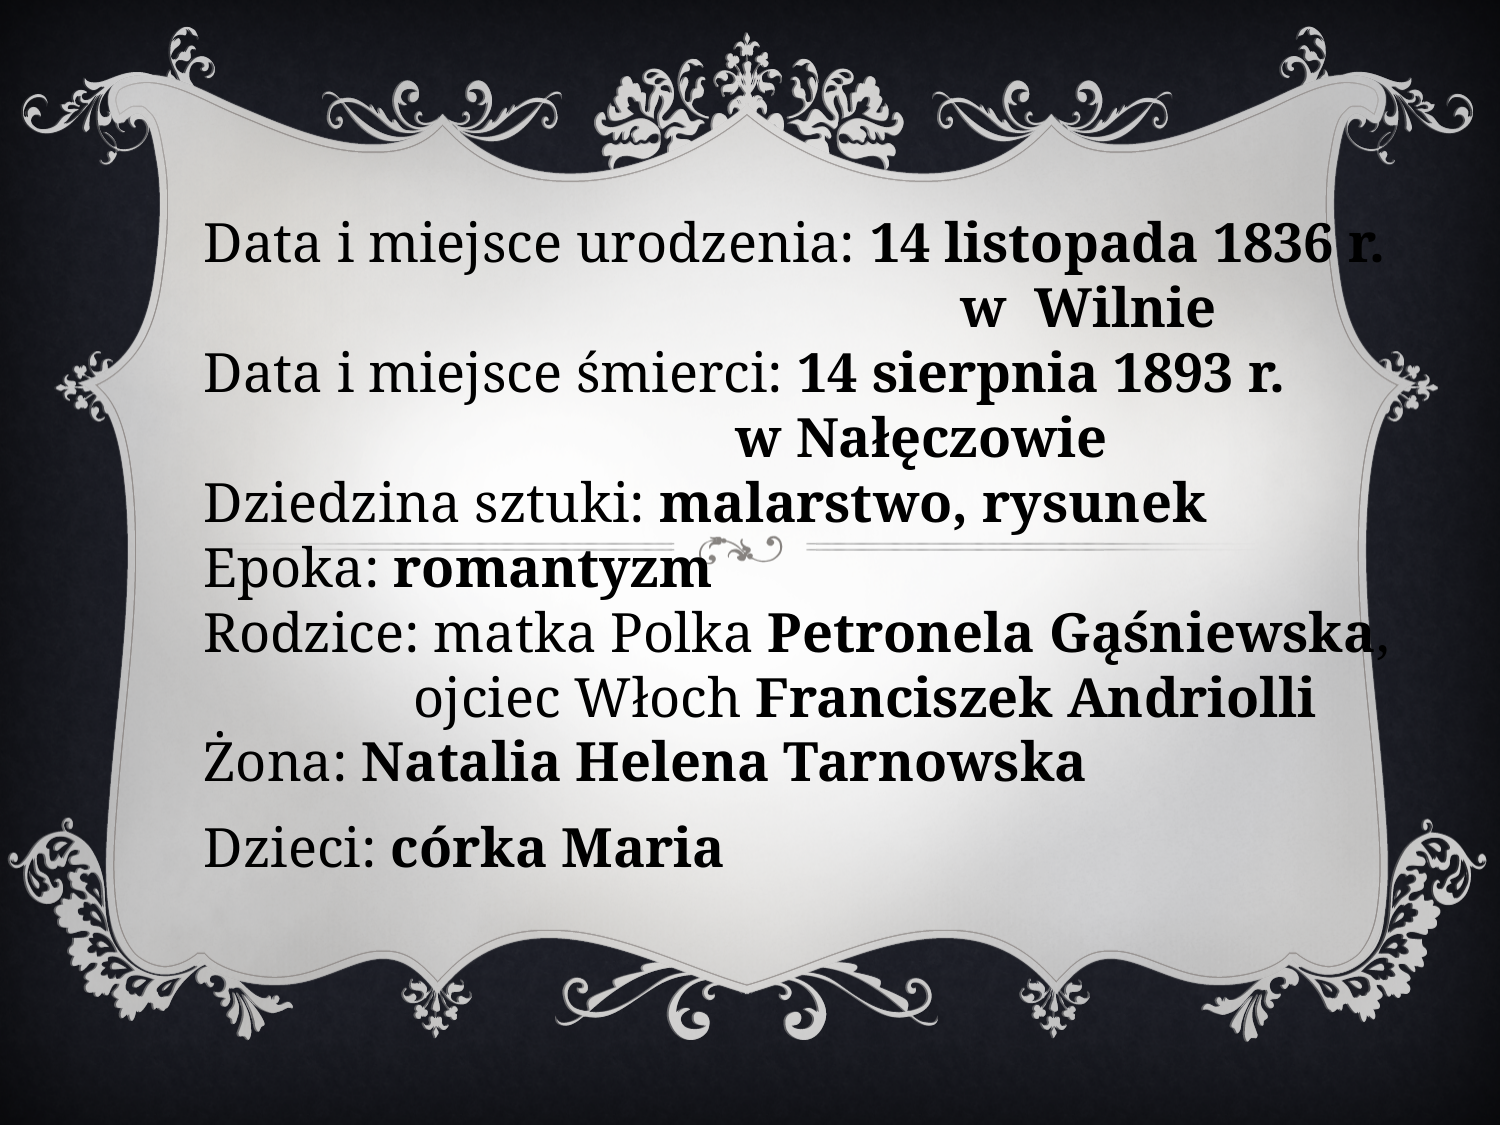

#
Data i miejsce urodzenia: 14 listopada 1836 r. w Wilnie
Data i miejsce śmierci: 14 sierpnia 1893 r.
 w Nałęczowie
Dziedzina sztuki: malarstwo, rysunek
Epoka: romantyzm
Rodzice: matka Polka Petronela Gąśniewska,
 ojciec Włoch Franciszek Andriolli
Żona: Natalia Helena Tarnowska
Dzieci: córka Maria